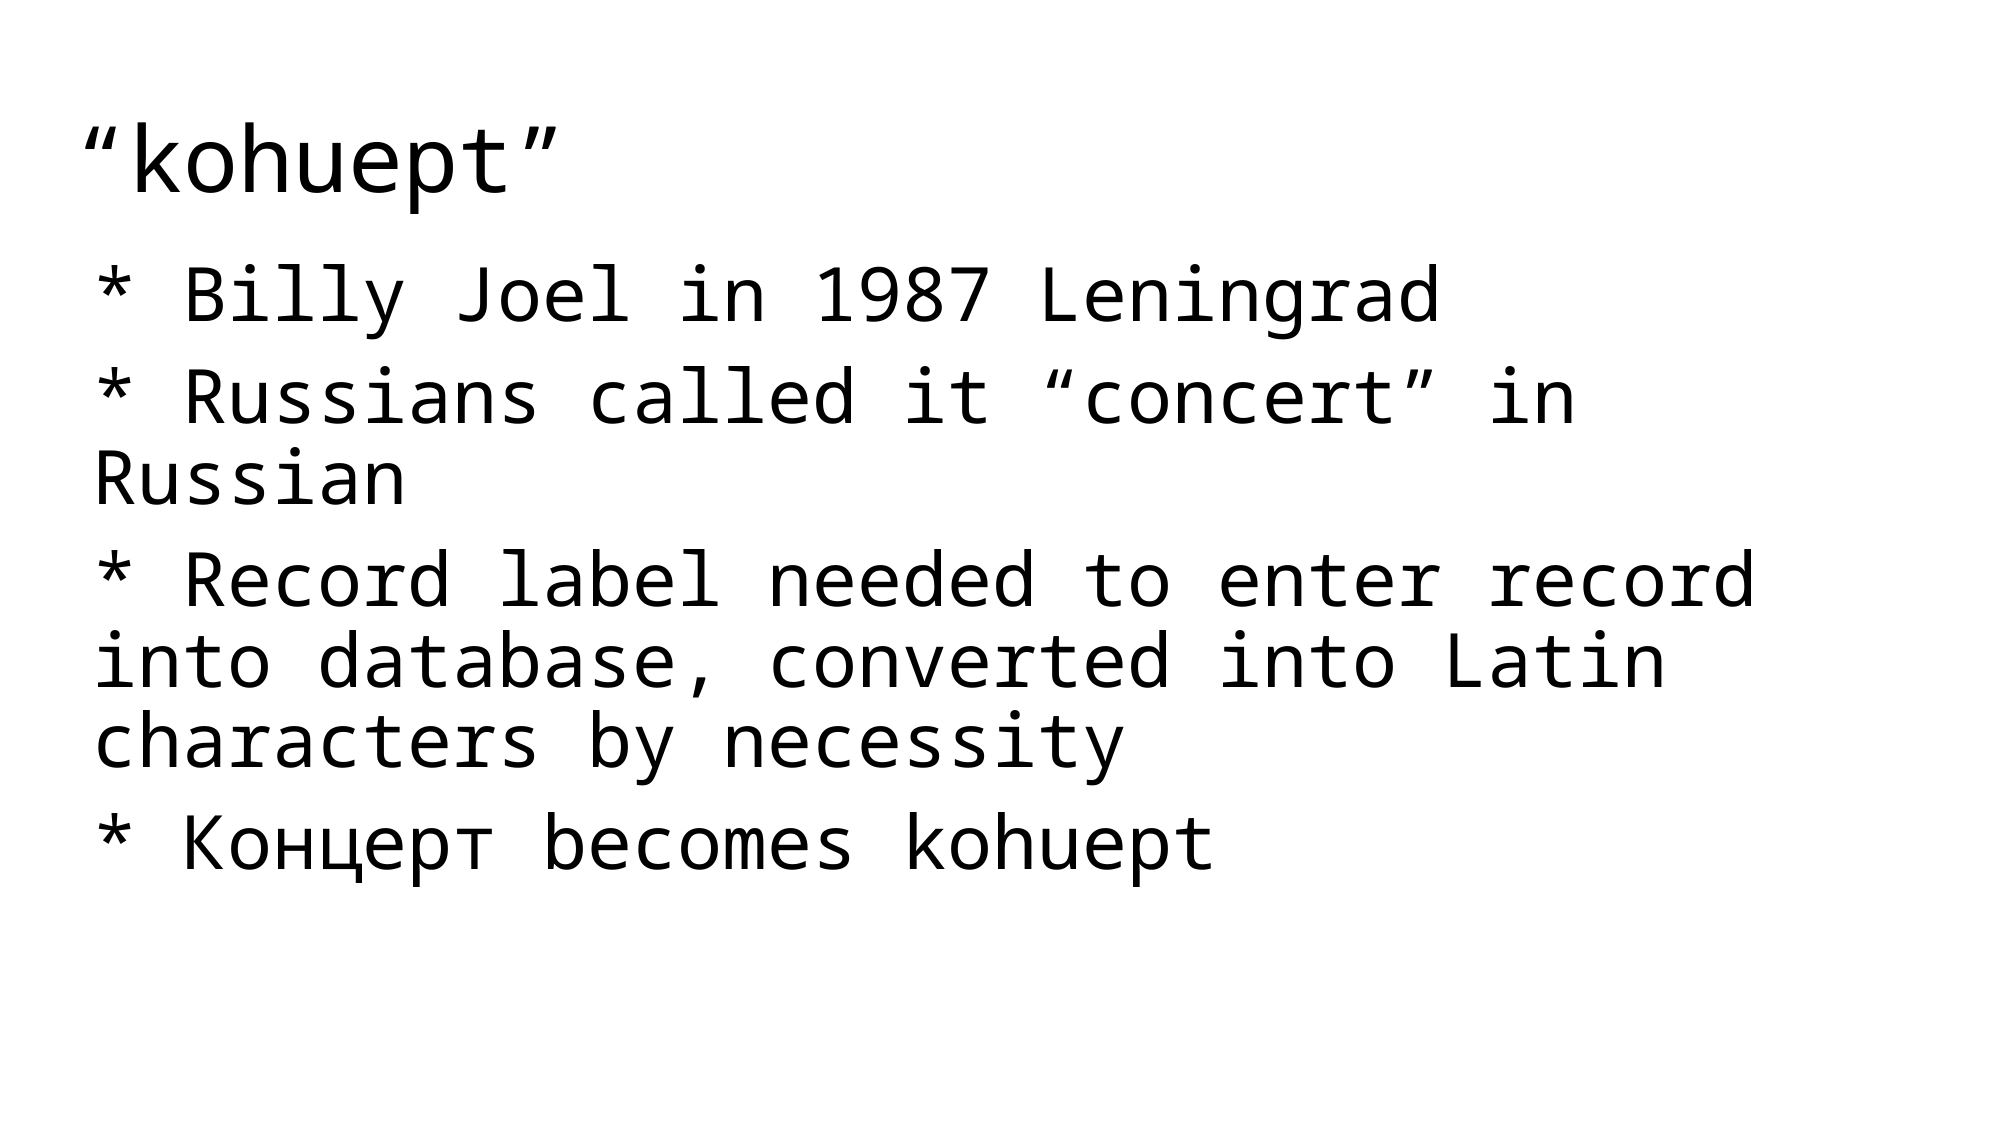

# “kohuept”
* Billy Joel in 1987 Leningrad
* Russians called it “concert” in Russian
* Record label needed to enter record into database, converted into Latin characters by necessity
* Концерт becomes kohuept